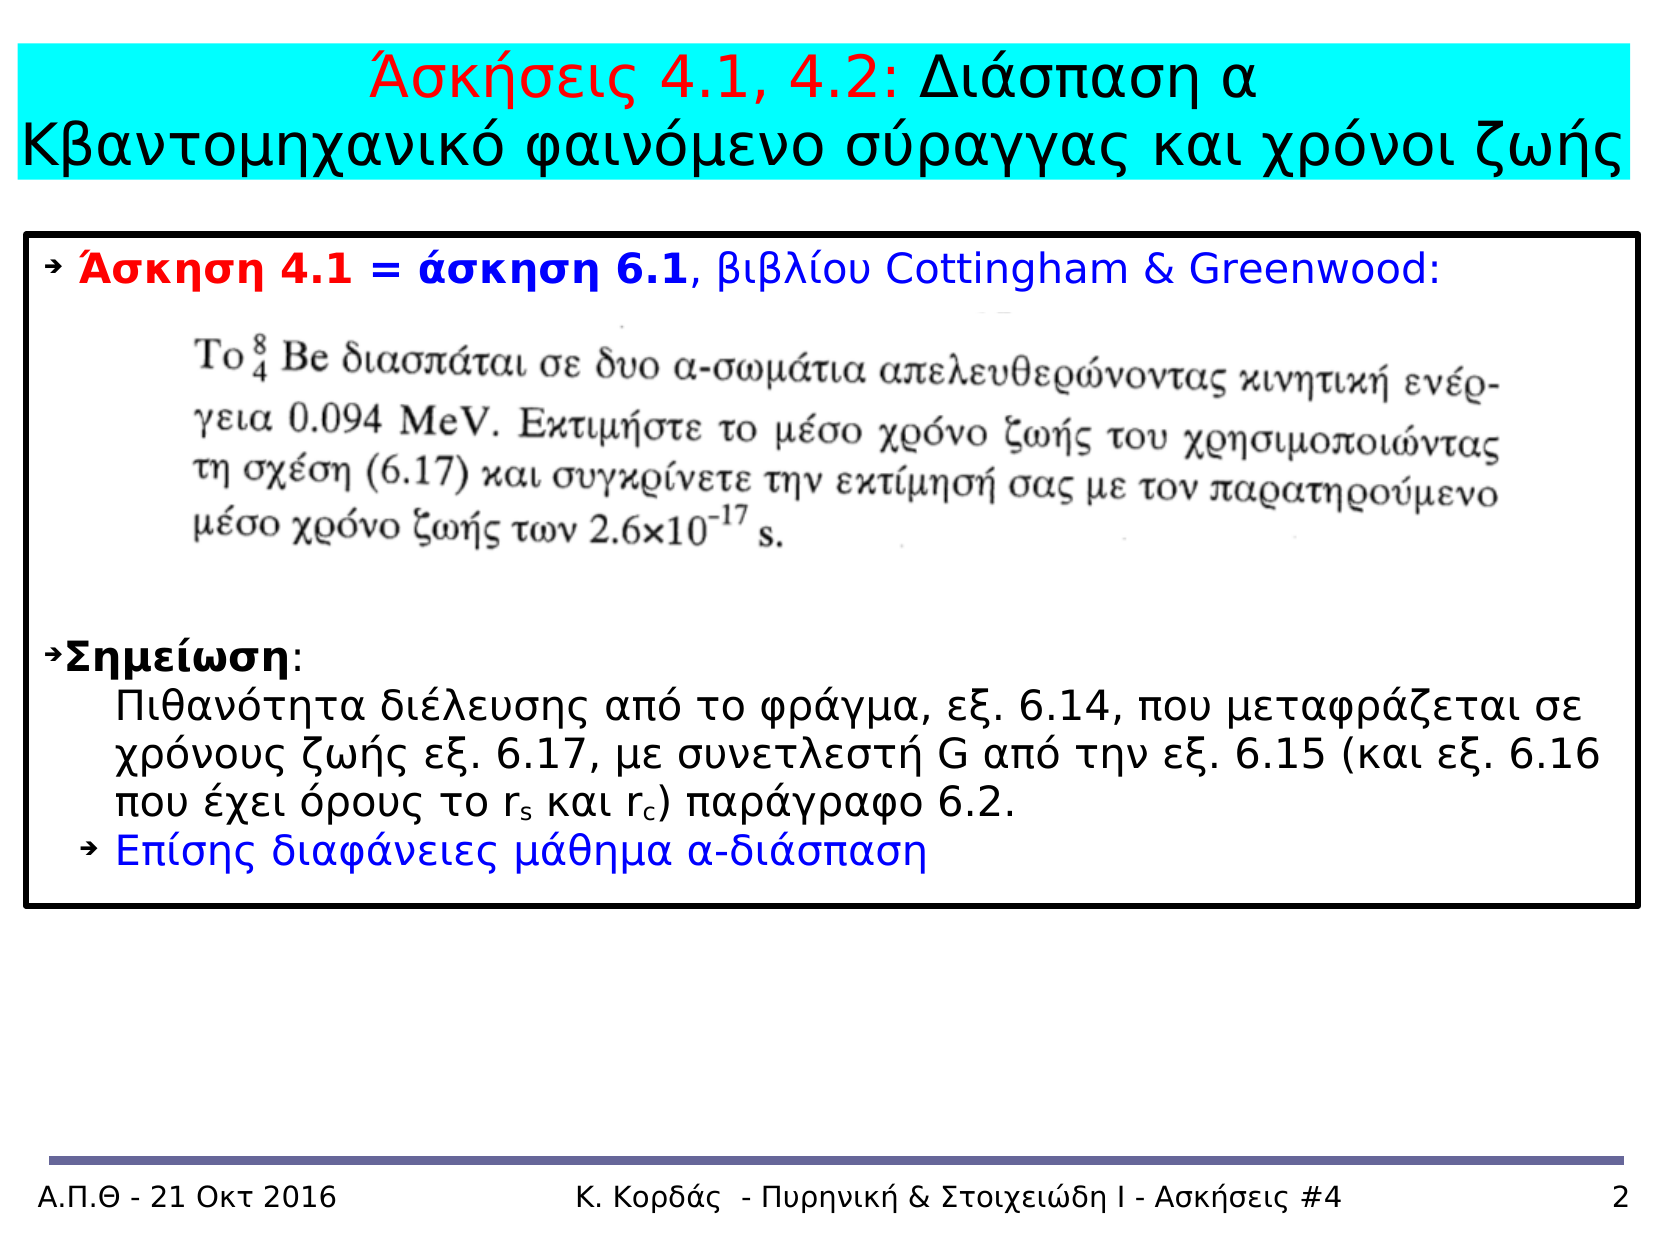

# Άσκήσεις 4.1, 4.2: Διάσπαση α Κβαντομηχανικό φαινόμενο σύραγγας και χρόνοι ζωής
 Άσκηση 4.1 = άσκηση 6.1, βιβλίου Cottingham & Greenwood:
Σημείωση:
Πιθανότητα διέλευσης από το φράγμα, εξ. 6.14, που μεταφράζεται σε χρόνους ζωής εξ. 6.17, με συνετλεστή G από την εξ. 6.15 (και εξ. 6.16 που έχει όρους το rs και rc) παράγραφο 6.2.
Επίσης διαφάνειες μάθημα α-διάσπαση
Α.Π.Θ - 21 Οκτ 2016
Κ. Κορδάς - Πυρηνική & Στοιχειώδη Ι - Ασκήσεις #4
2